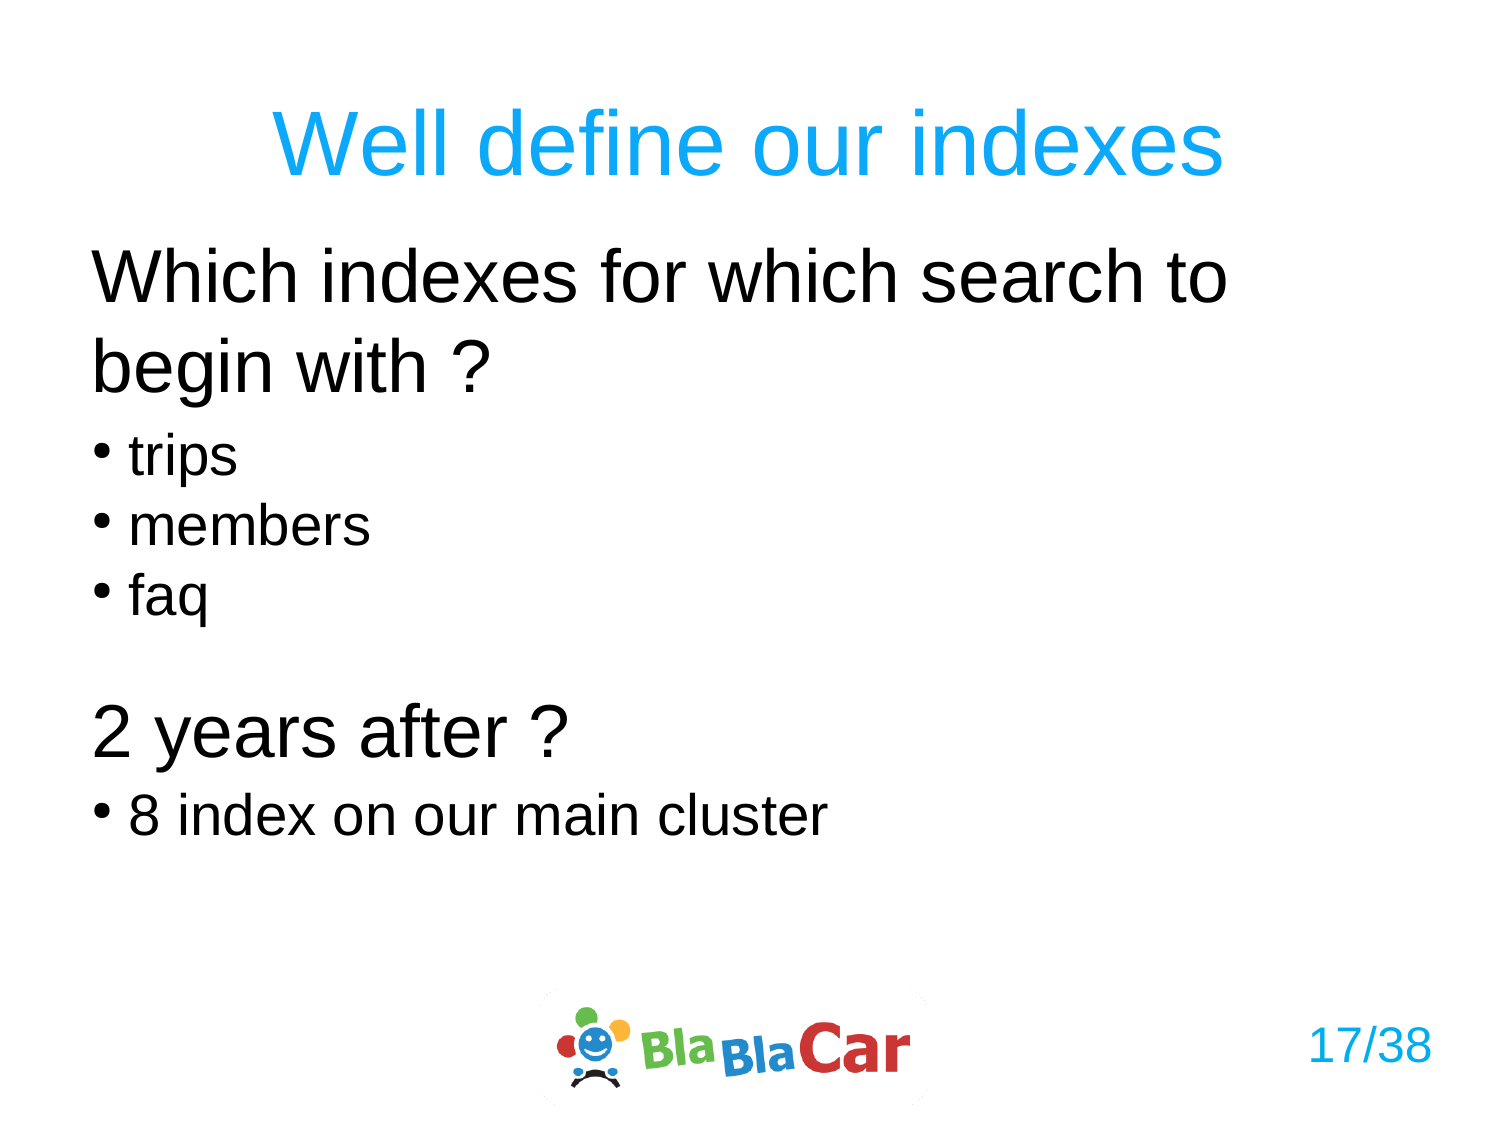

# Well define our indexes
Which indexes for which search to begin with ?
 trips
 members
 faq
2 years after ?
 8 index on our main cluster